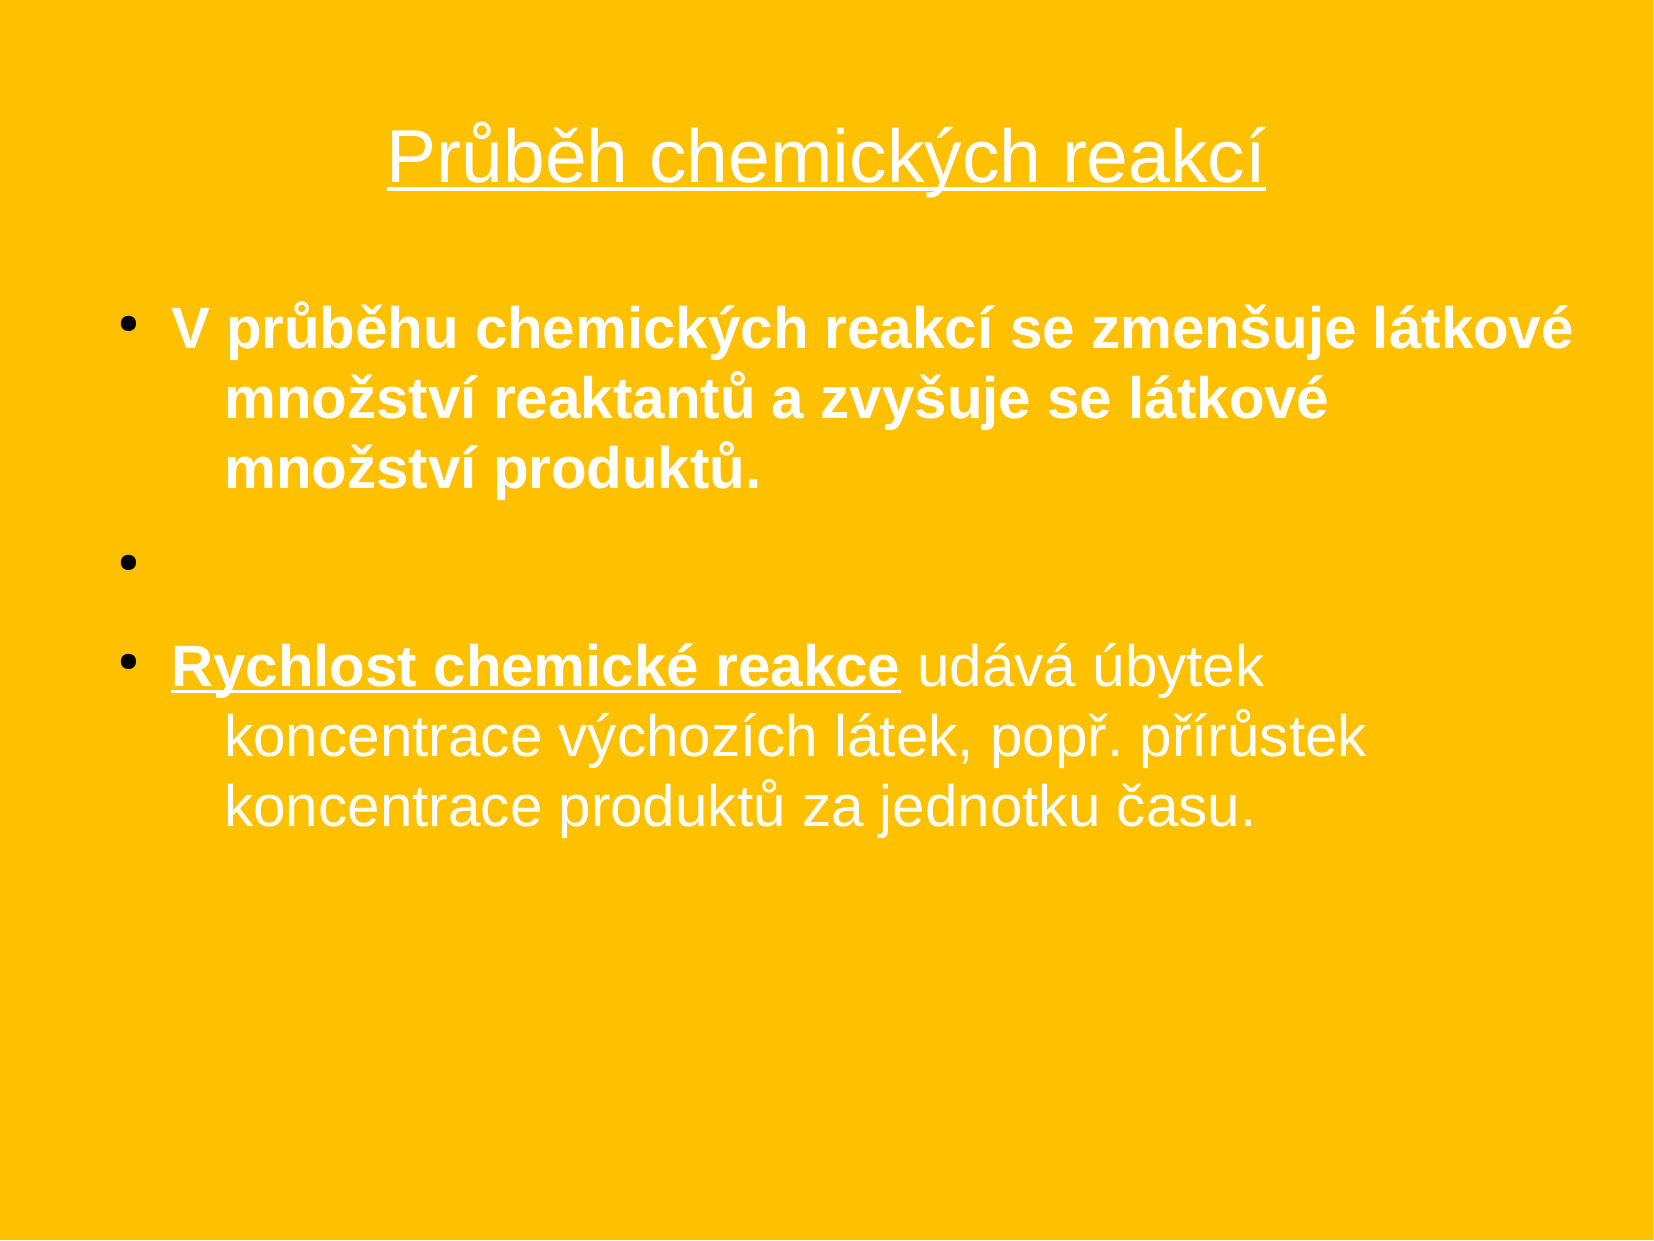

# Průběh chemických reakcí
V průběhu chemických reakcí se zmenšuje látkové množství reaktantů a zvyšuje se látkové množství produktů.
Rychlost chemické reakce udává úbytek koncentrace výchozích látek, popř. přírůstek koncentrace produktů za jednotku času.